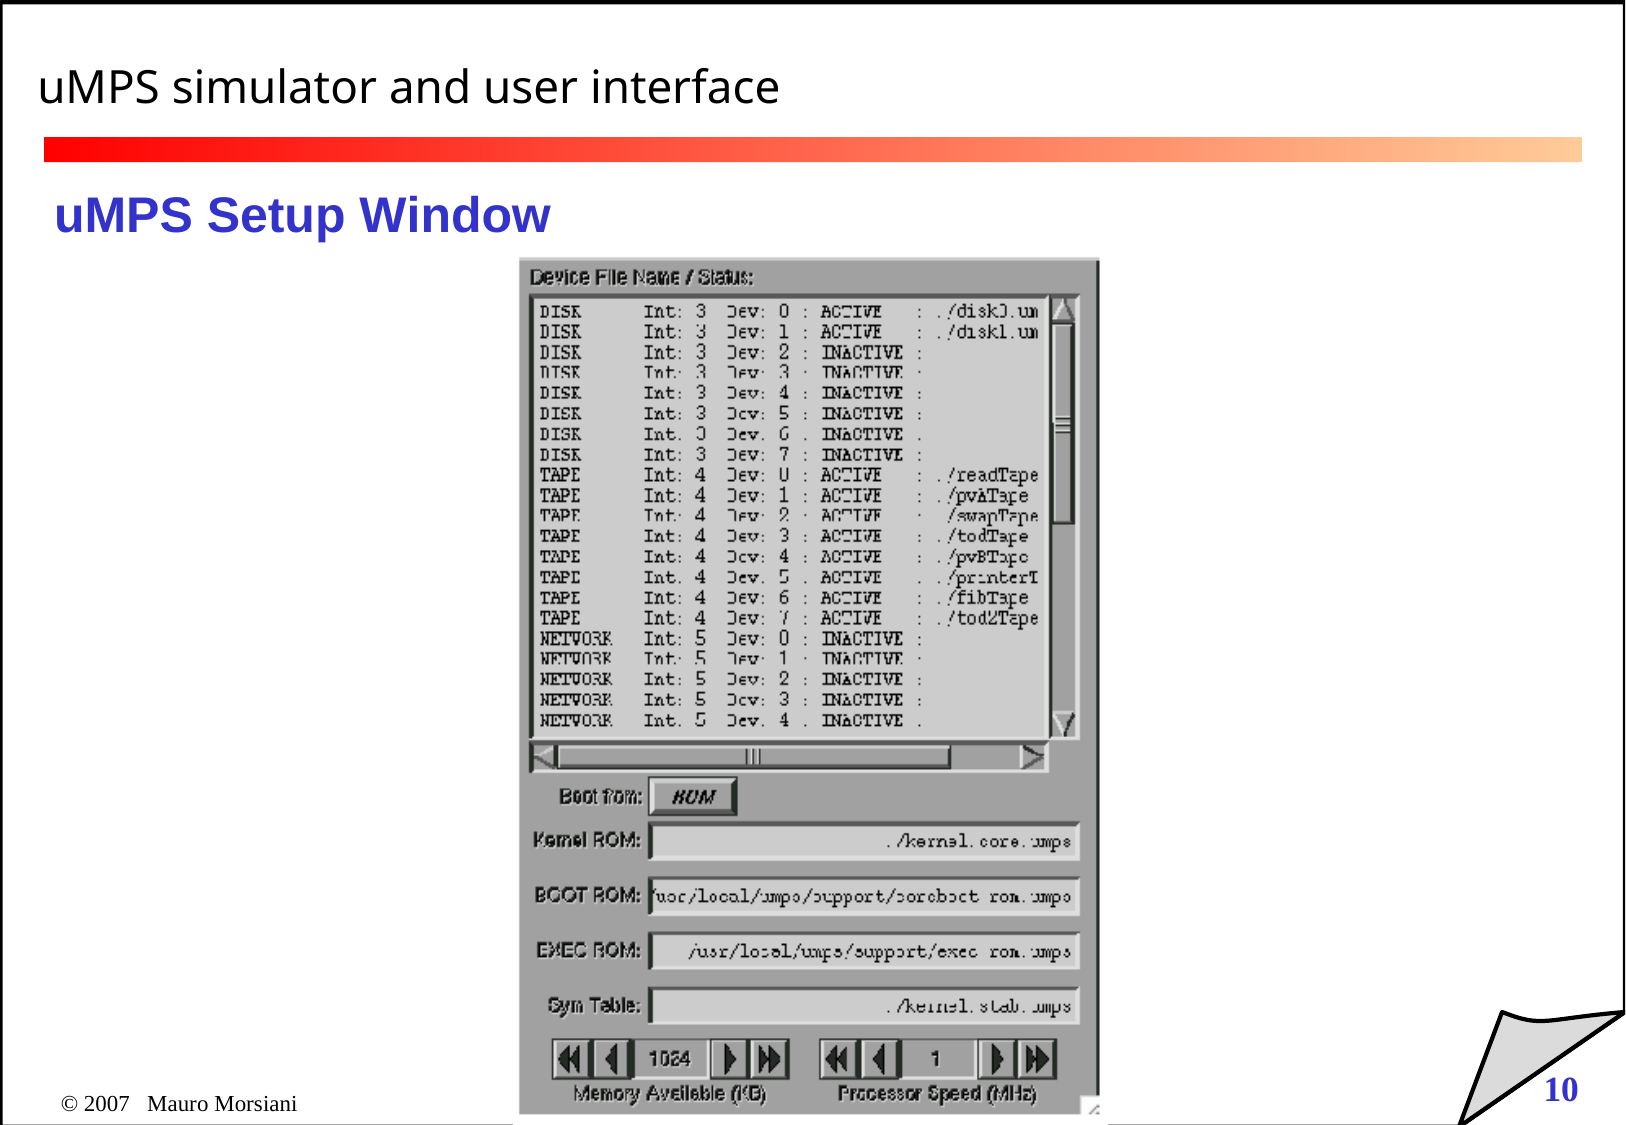

# uMPS simulator and user interface
uMPS Setup Window